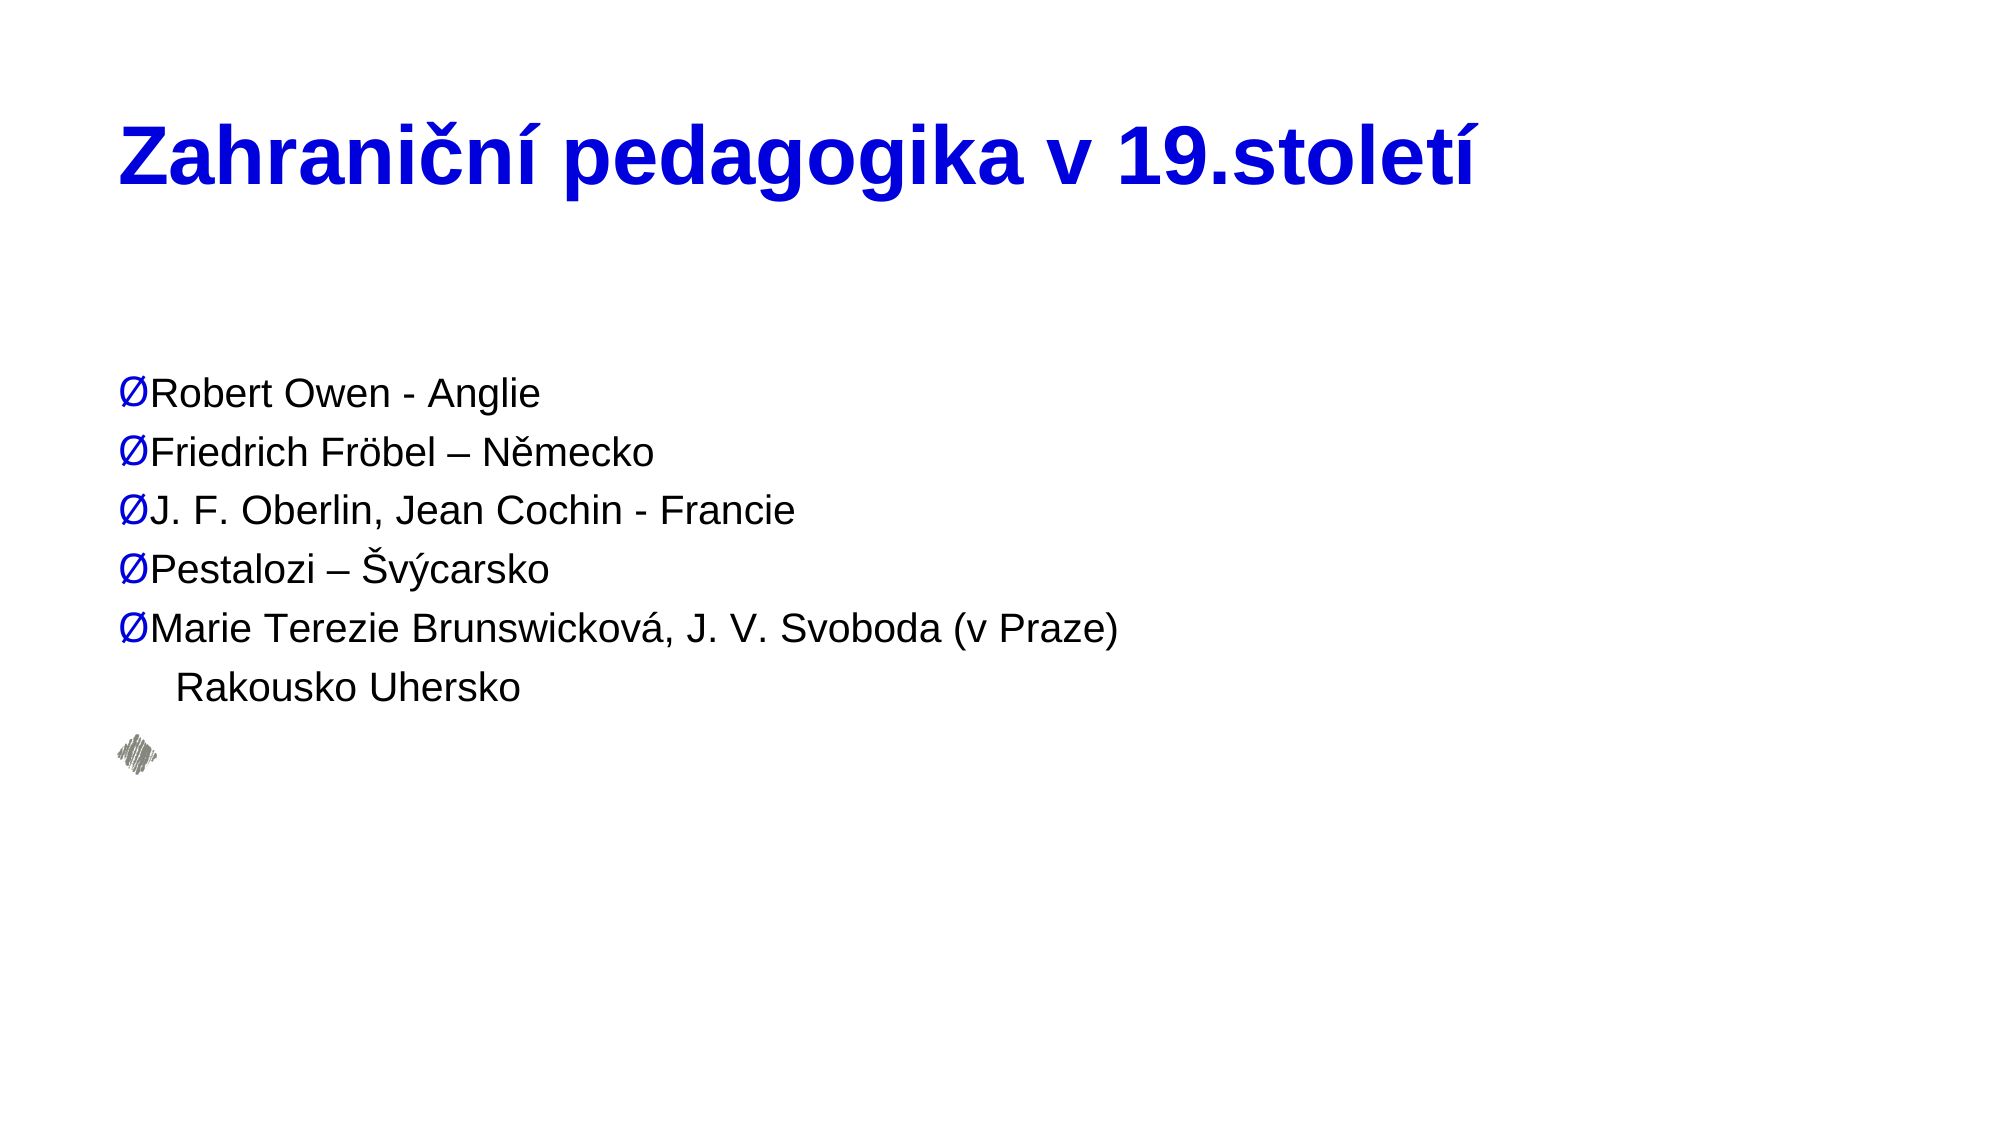

# Zahraniční pedagogika v 19.století
Robert Owen - Anglie
Friedrich Fröbel – Německo
J. F. Oberlin, Jean Cochin - Francie
Pestalozi – Švýcarsko
Marie Terezie Brunswicková, J. V. Svoboda (v Praze)
 Rakousko Uhersko